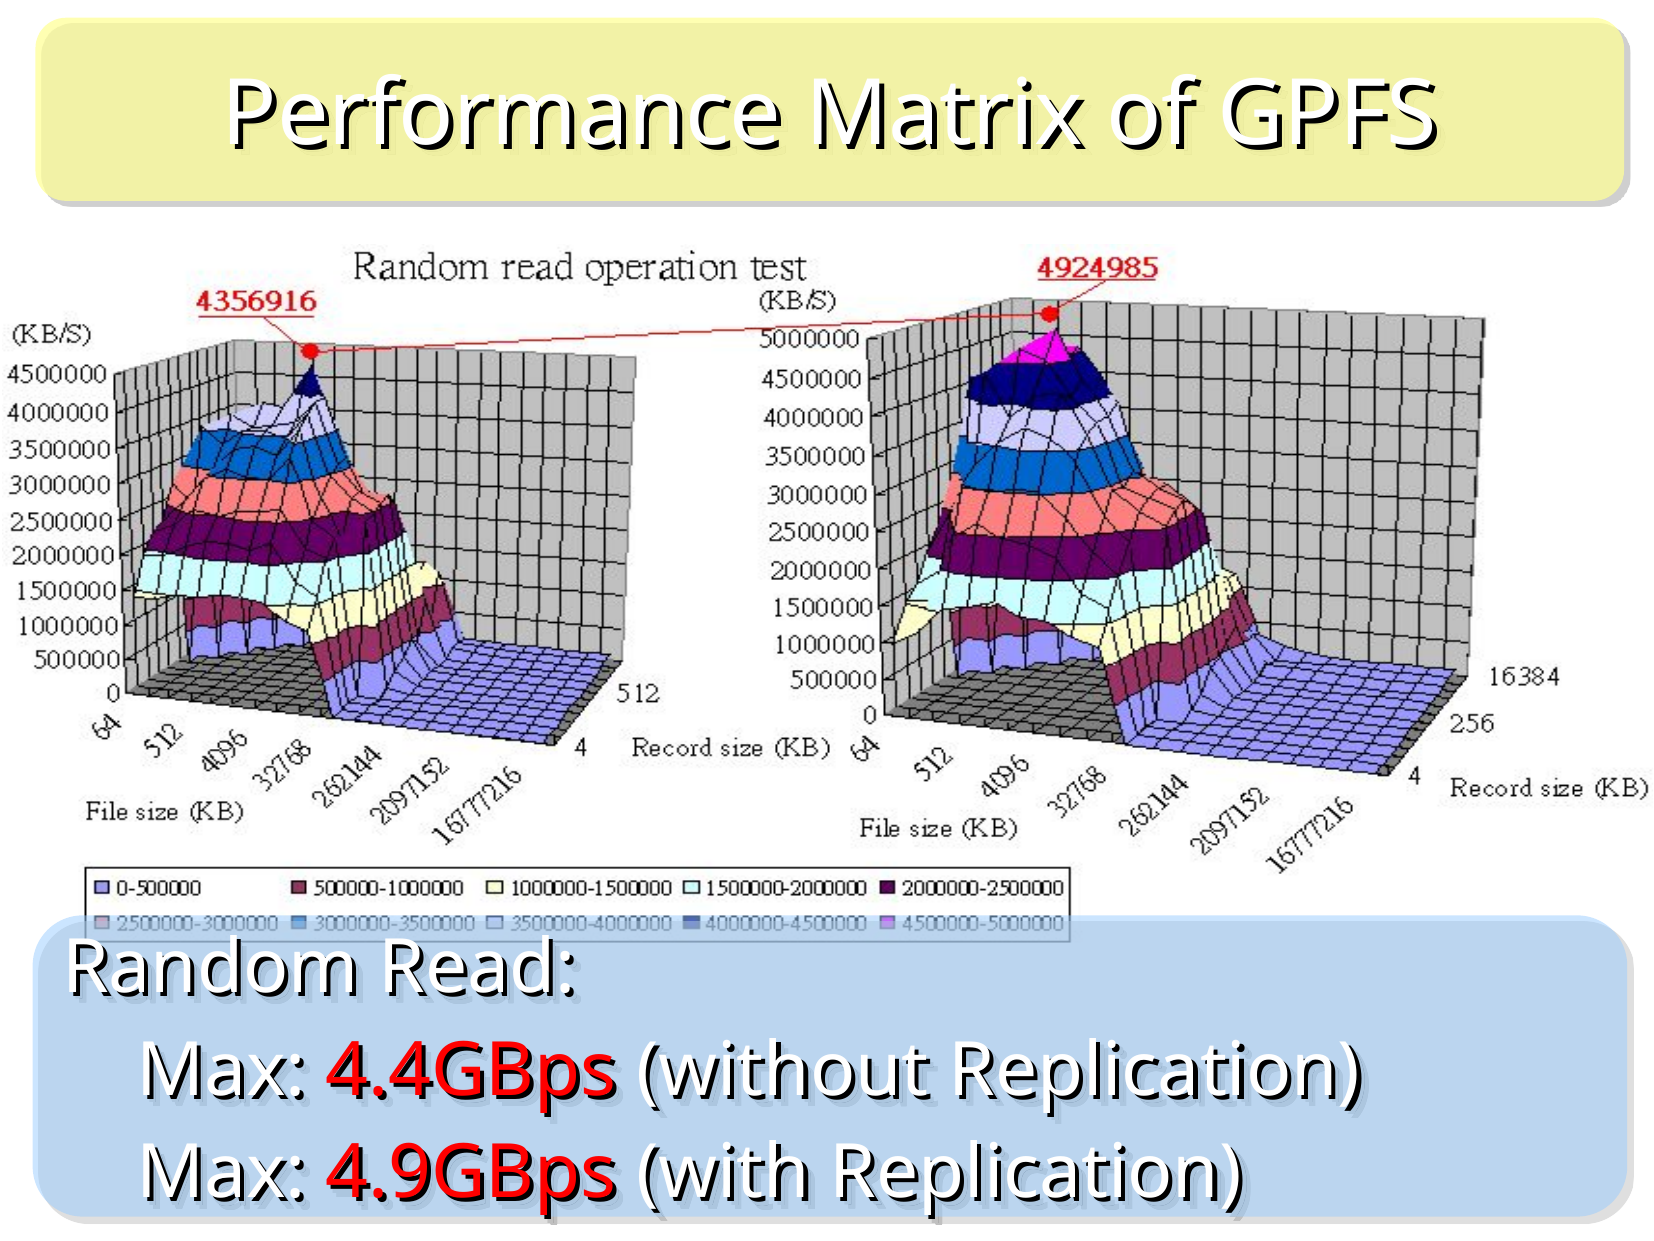

Performance Matrix of GPFS
Random Read:
	Max: 4.4GBps (without Replication)
	Max: 4.9GBps (with Replication)